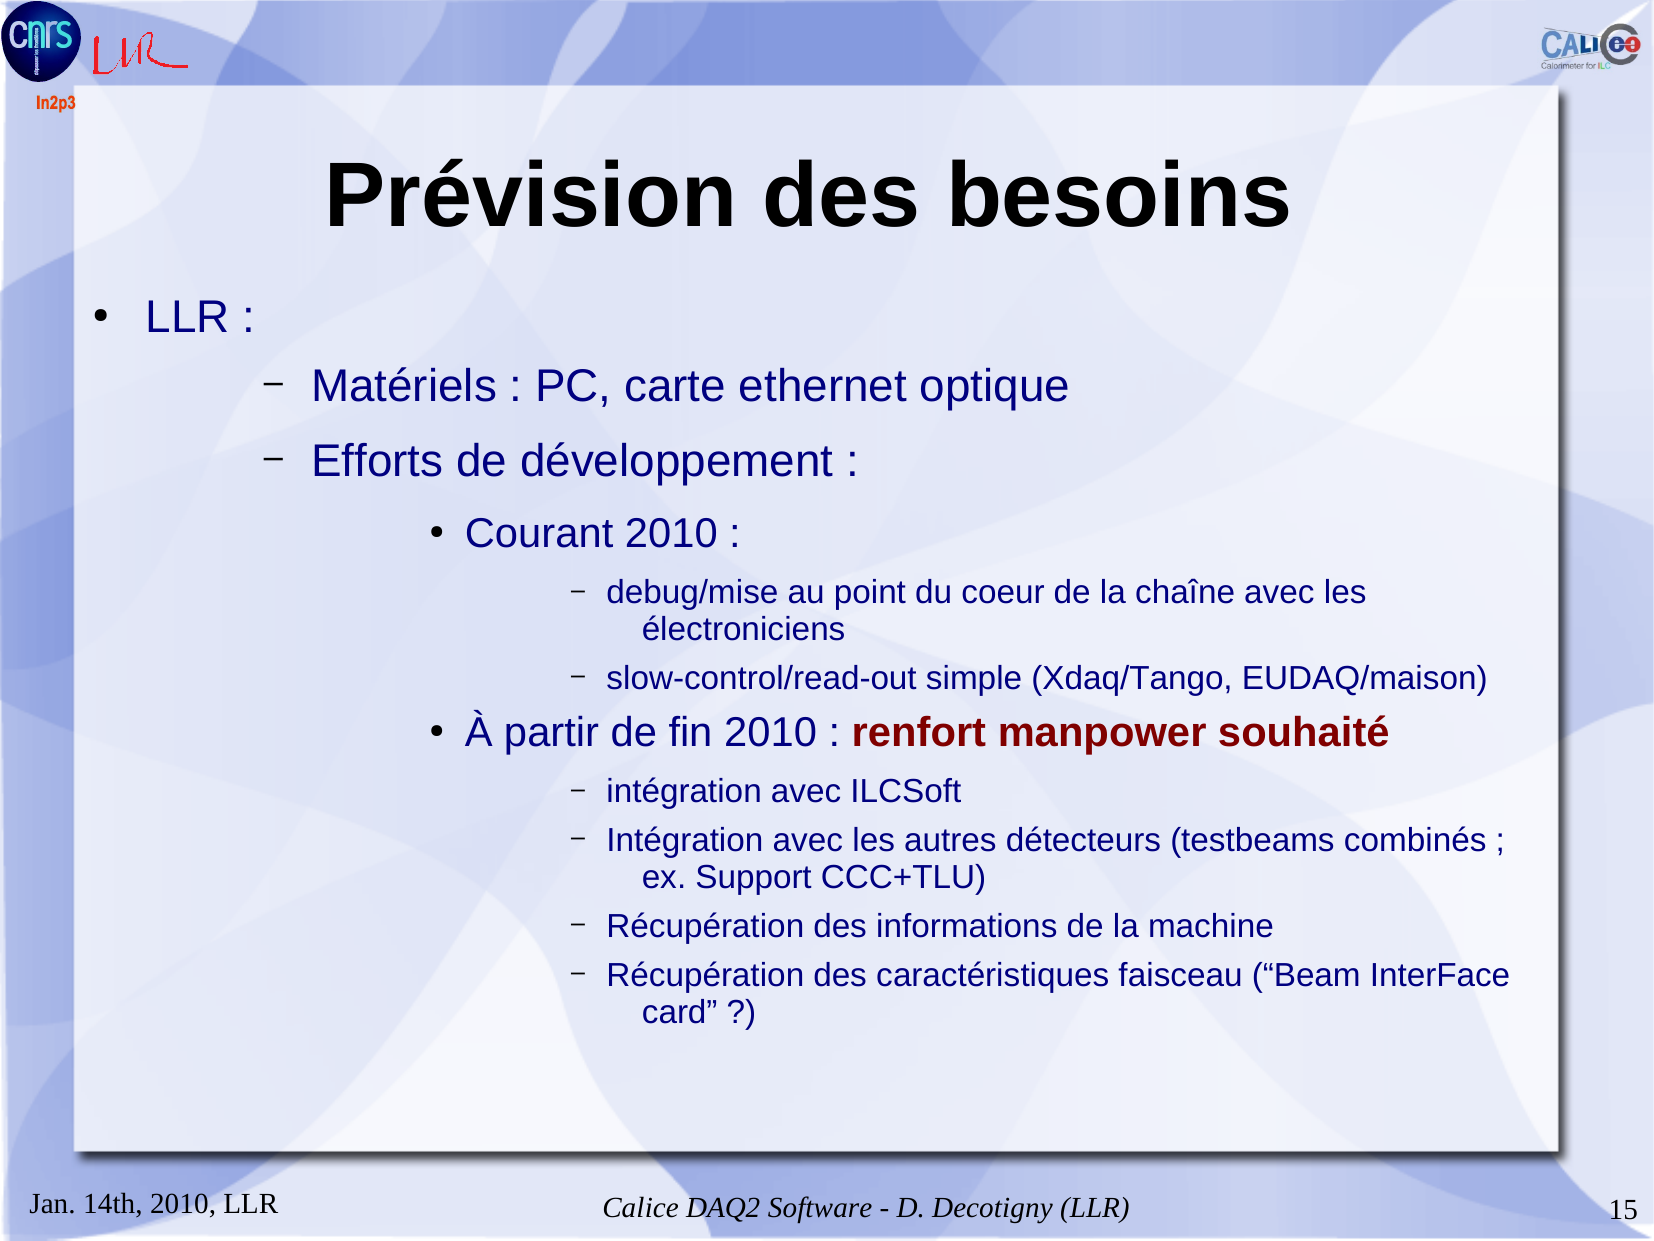

# Prévision des besoins
LLR :
Matériels : PC, carte ethernet optique
Efforts de développement :
Courant 2010 :
debug/mise au point du coeur de la chaîne avec les électroniciens
slow-control/read-out simple (Xdaq/Tango, EUDAQ/maison)
À partir de fin 2010 : renfort manpower souhaité
intégration avec ILCSoft
Intégration avec les autres détecteurs (testbeams combinés ; ex. Support CCC+TLU)
Récupération des informations de la machine
Récupération des caractéristiques faisceau (“Beam InterFace card” ?)
Jan. 14th, 2010, LLR
Calice DAQ2 Software - D. Decotigny (LLR)
15